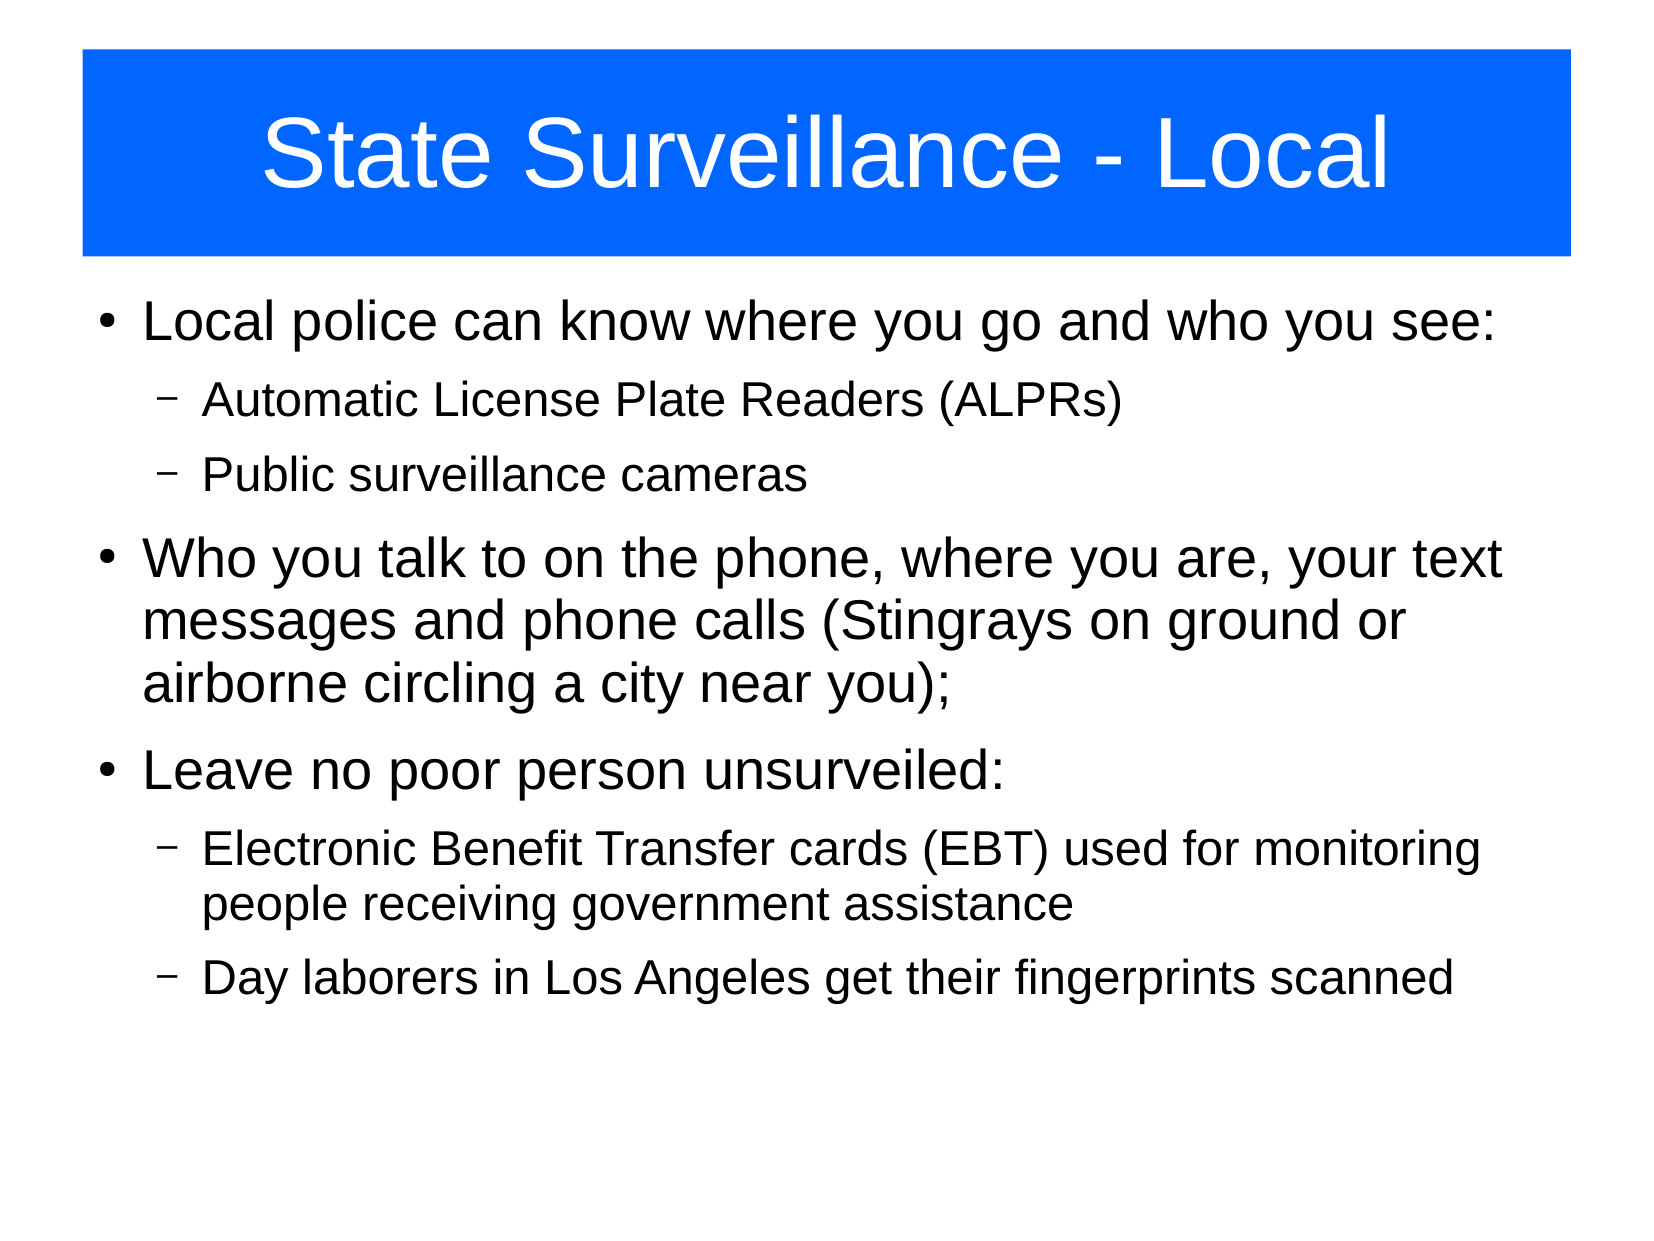

# State Surveillance - Local
Local police can know where you go and who you see:
Automatic License Plate Readers (ALPRs)
Public surveillance cameras
Who you talk to on the phone, where you are, your text messages and phone calls (Stingrays on ground or airborne circling a city near you);
Leave no poor person unsurveiled:
Electronic Benefit Transfer cards (EBT) used for monitoring people receiving government assistance
Day laborers in Los Angeles get their fingerprints scanned